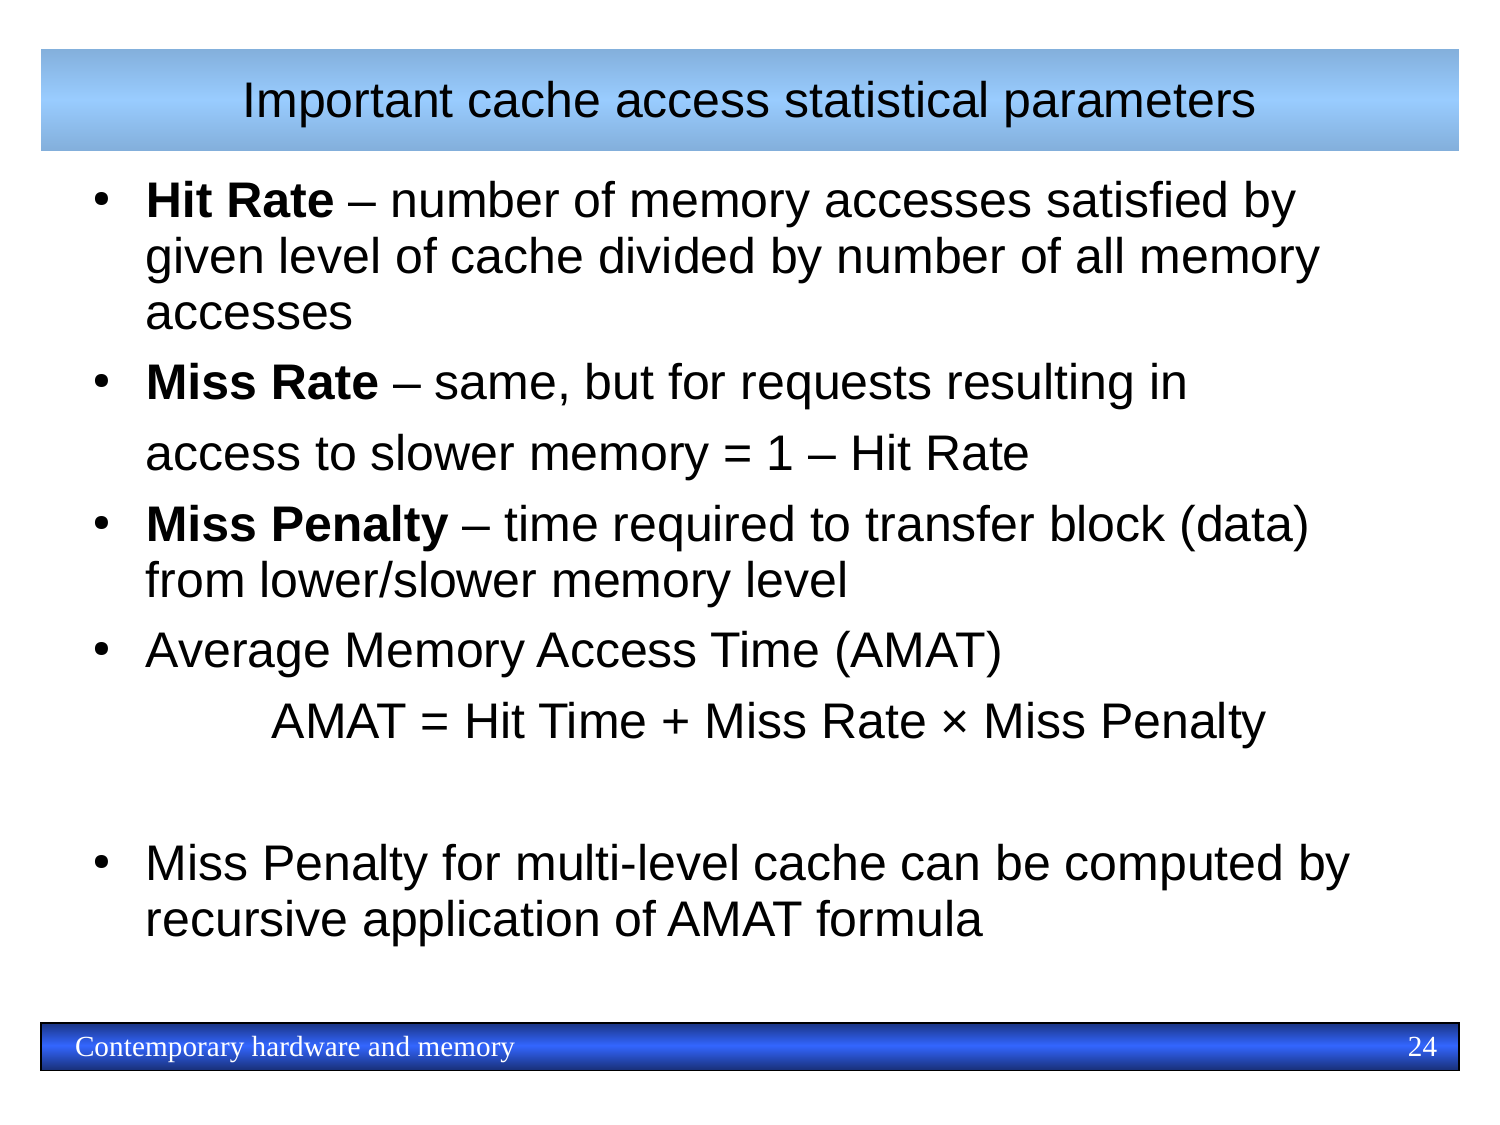

# Important cache access statistical parameters
Hit Rate – number of memory accesses satisfied by given level of cache divided by number of all memory accesses
Miss Rate – same, but for requests resulting in
access to slower memory = 1 – Hit Rate
Miss Penalty – time required to transfer block (data) from lower/slower memory level
Average Memory Access Time (AMAT)
 AMAT = Hit Time + Miss Rate × Miss Penalty
Miss Penalty for multi-level cache can be computed by recursive application of AMAT formula
Contemporary hardware and memory
24